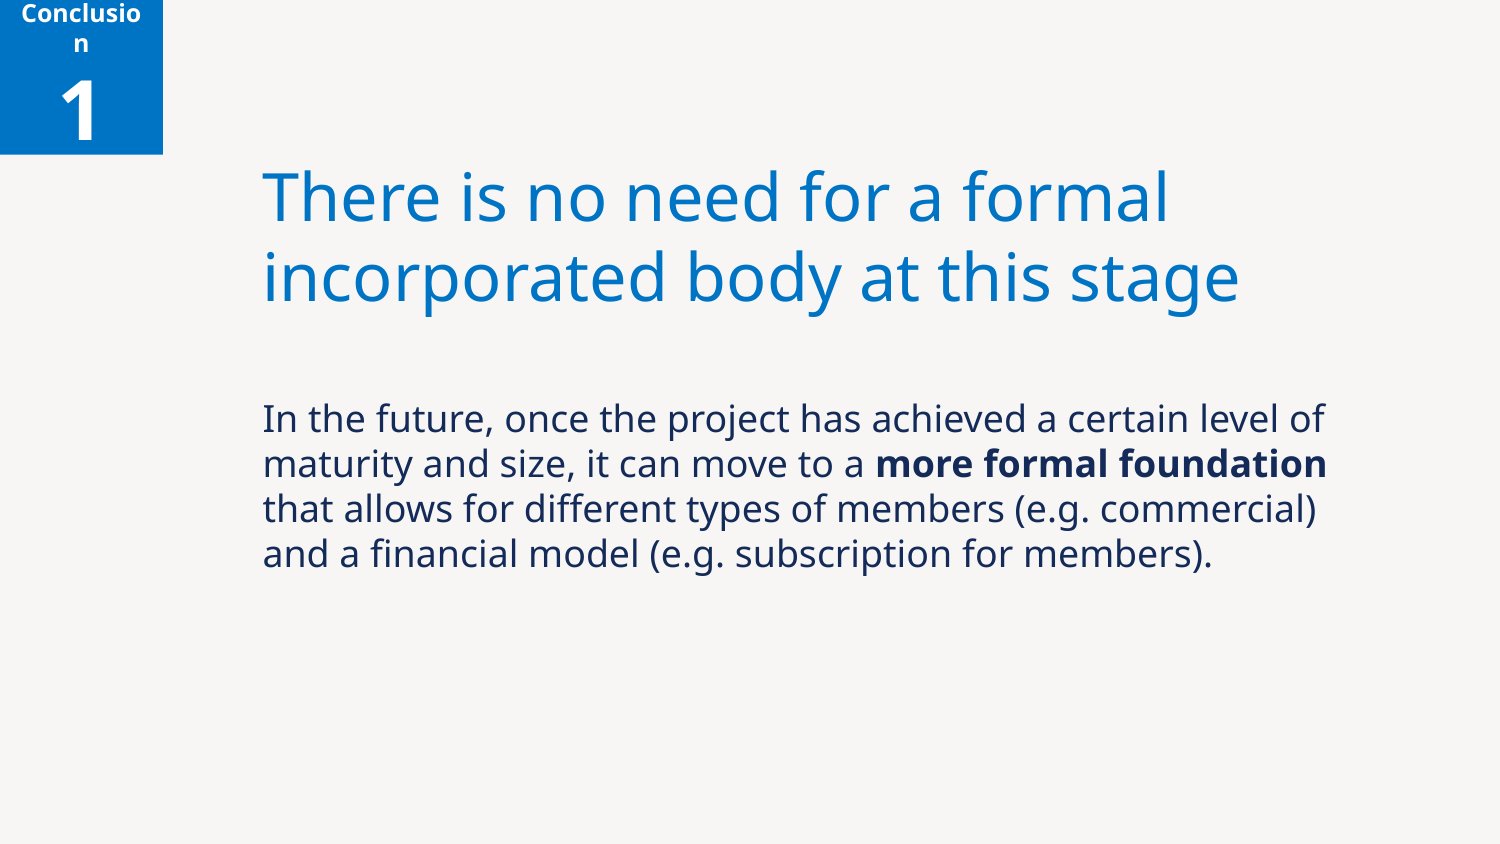

Conclusion
1
# There is no need for a formal incorporated body at this stage In the future, once the project has achieved a certain level of maturity and size, it can move to a more formal foundation that allows for different types of members (e.g. commercial) and a financial model (e.g. subscription for members).